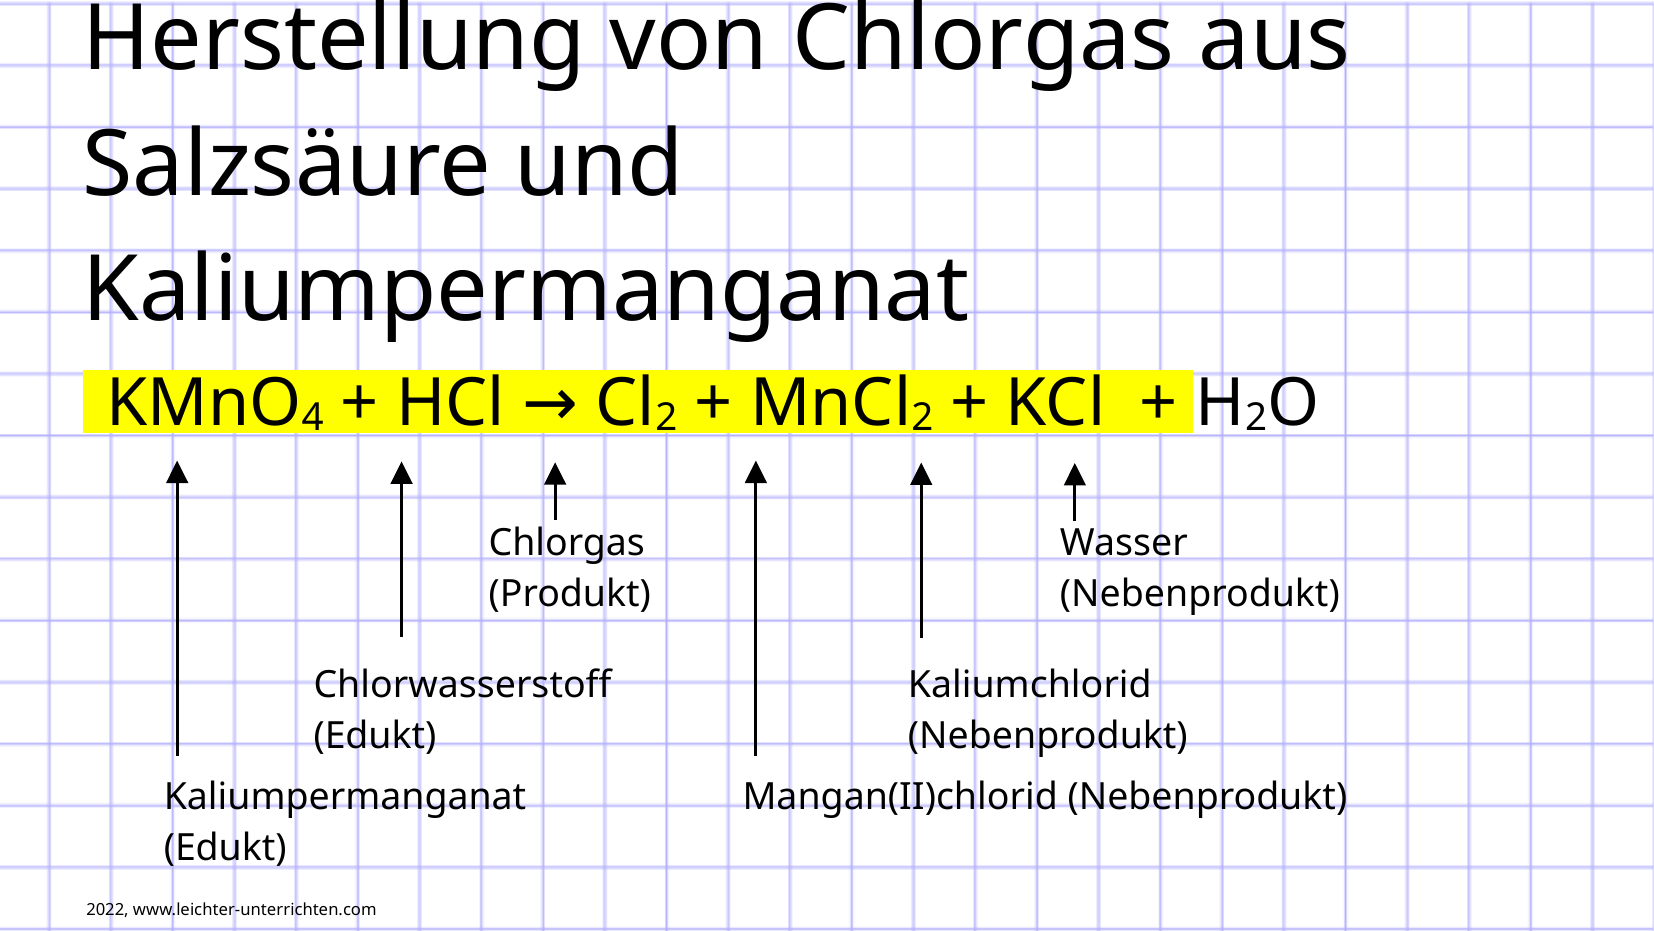

# Herstellung von Chlorgas aus Salzsäure und Kaliumpermanganat
KMnO4 + HCl → Cl2 + MnCl2 + KCl + H2O
Chlorgas
(Produkt)
Wasser (Nebenprodukt)
Chlorwasserstoff (Edukt)
Kaliumchlorid (Nebenprodukt)
Kaliumpermanganat (Edukt)
Mangan(II)chlorid (Nebenprodukt)